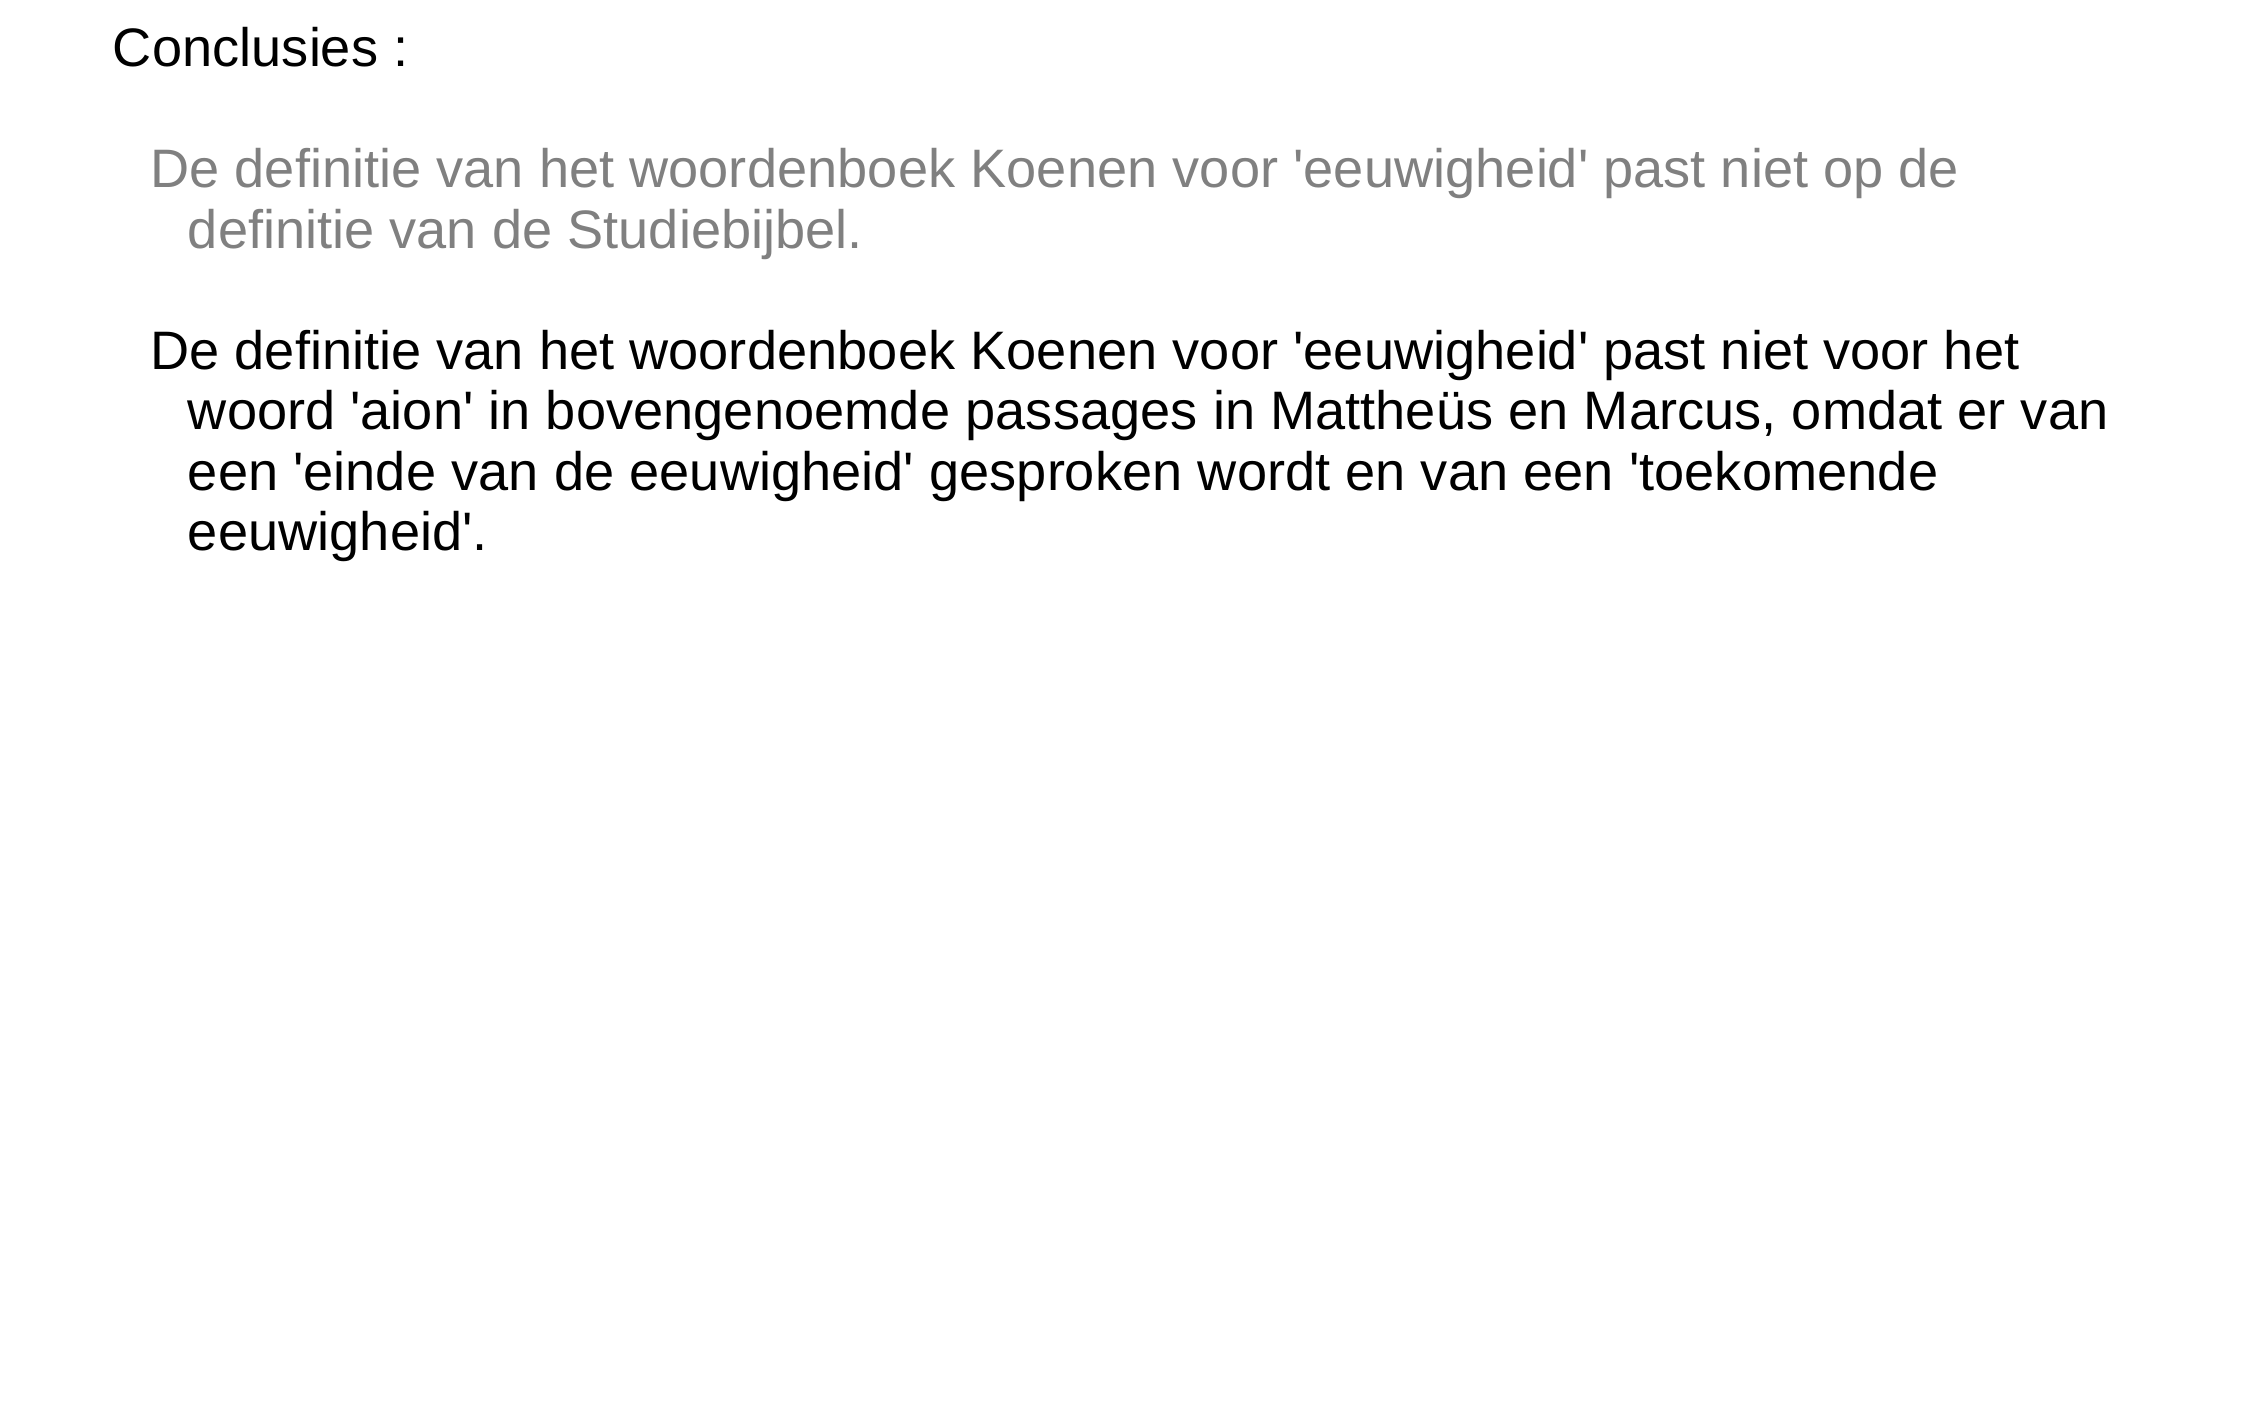

Conclusies :
De definitie van het woordenboek Koenen voor 'eeuwigheid' past niet op de definitie van de Studiebijbel.
De definitie van het woordenboek Koenen voor 'eeuwigheid' past niet voor het woord 'aion' in bovengenoemde passages in Mattheüs en Marcus, omdat er van een 'einde van de eeuwigheid' gesproken wordt en van een 'toekomende eeuwigheid'.